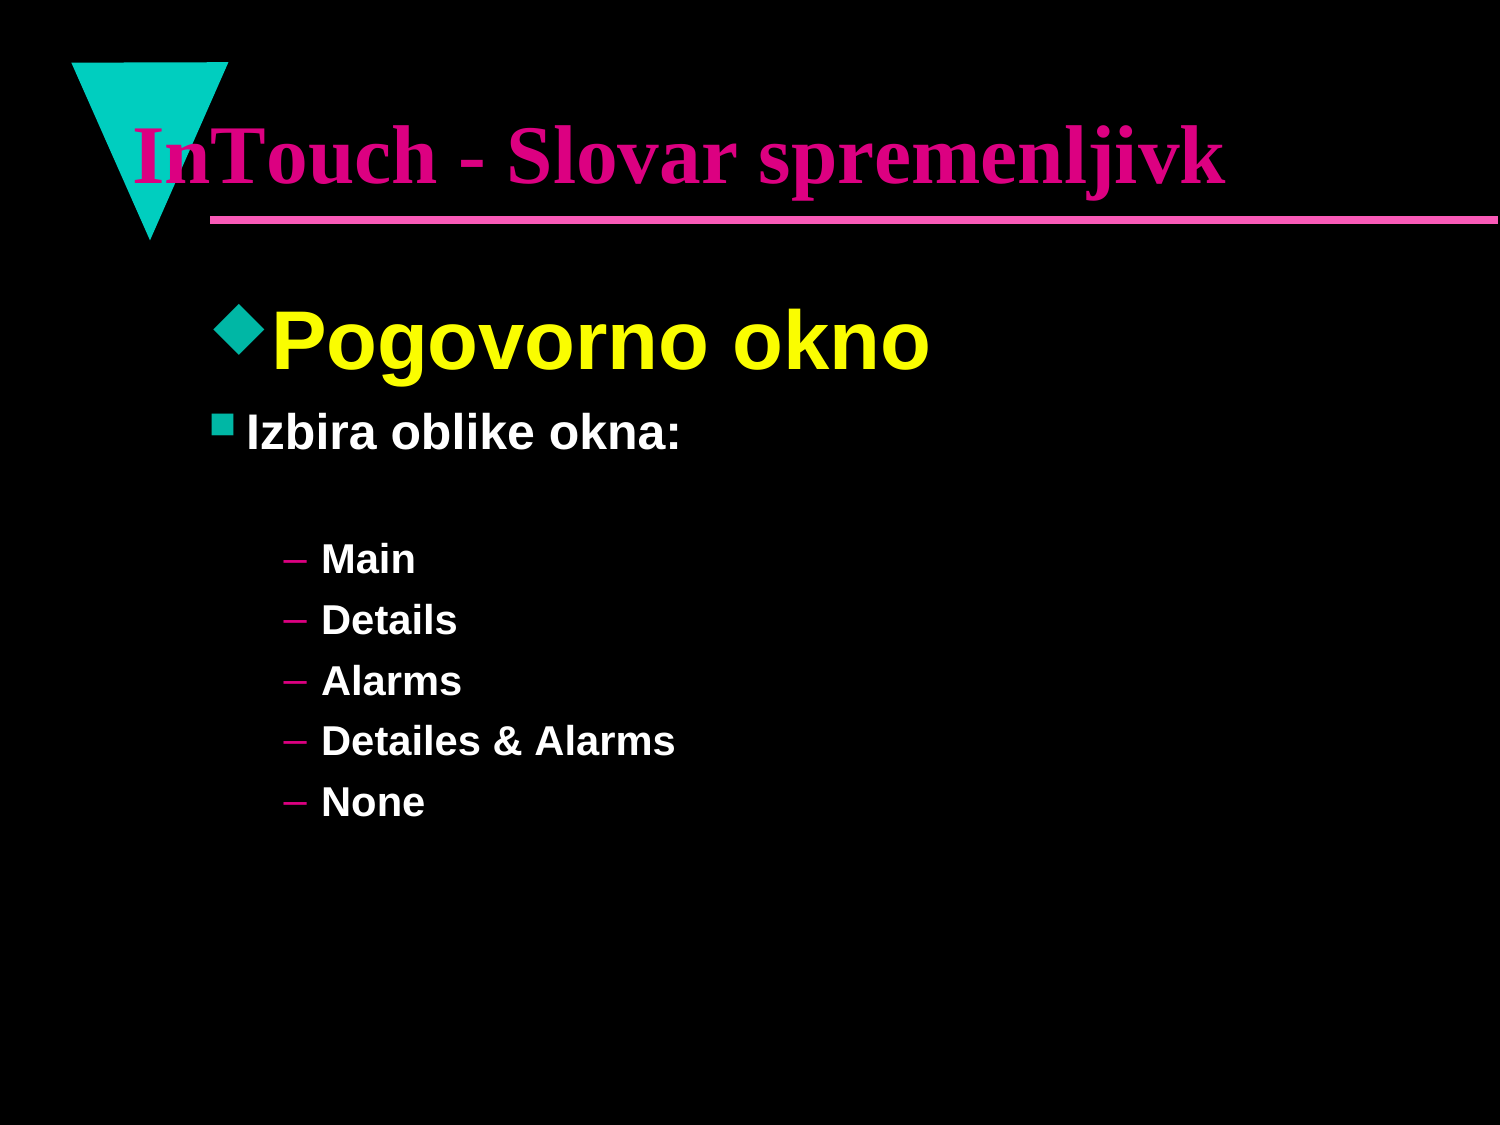

# InTouch - Slovar spremenljivk
Pogovorno okno
Izbira oblike okna:
Main
Details
Alarms
Detailes & Alarms
None
Slovar spremenljivk
10